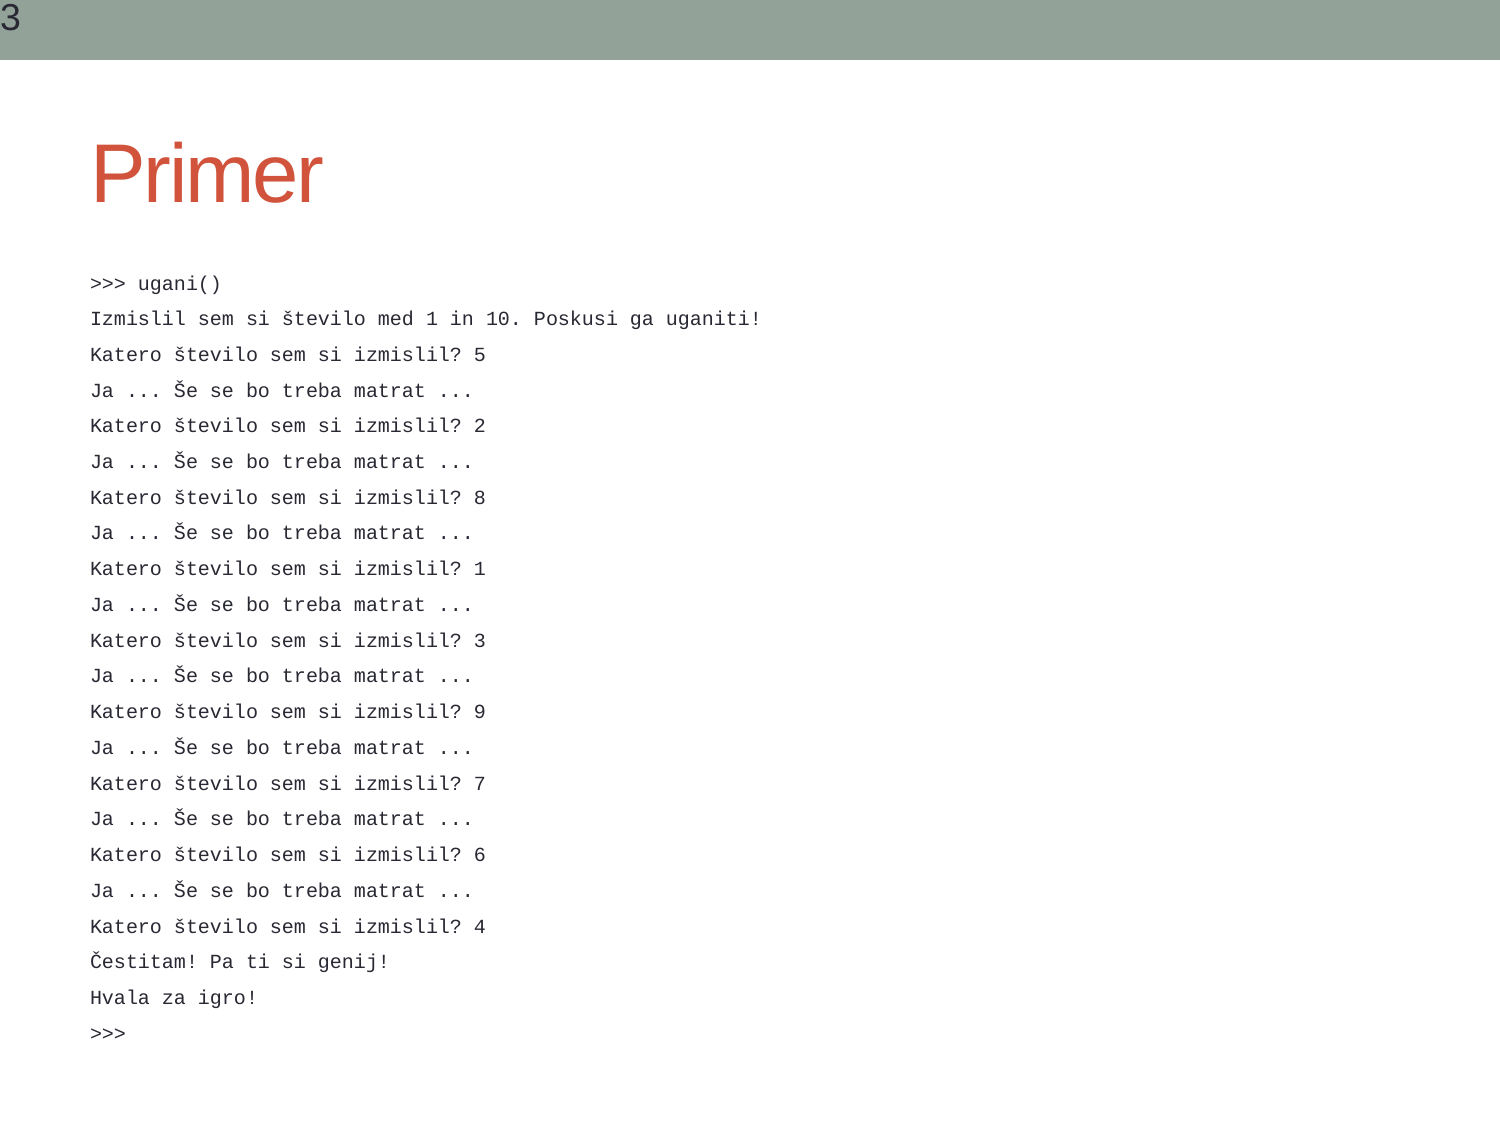

# Primer
>>> ugani()
Izmislil sem si število med 1 in 10. Poskusi ga uganiti!
Katero število sem si izmislil? 5
Ja ... Še se bo treba matrat ...
Katero število sem si izmislil? 2
Ja ... Še se bo treba matrat ...
Katero število sem si izmislil? 8
Ja ... Še se bo treba matrat ...
Katero število sem si izmislil? 1
Ja ... Še se bo treba matrat ...
Katero število sem si izmislil? 3
Ja ... Še se bo treba matrat ...
Katero število sem si izmislil? 9
Ja ... Še se bo treba matrat ...
Katero število sem si izmislil? 7
Ja ... Še se bo treba matrat ...
Katero število sem si izmislil? 6
Ja ... Še se bo treba matrat ...
Katero število sem si izmislil? 4
Čestitam! Pa ti si genij!
Hvala za igro!
>>>